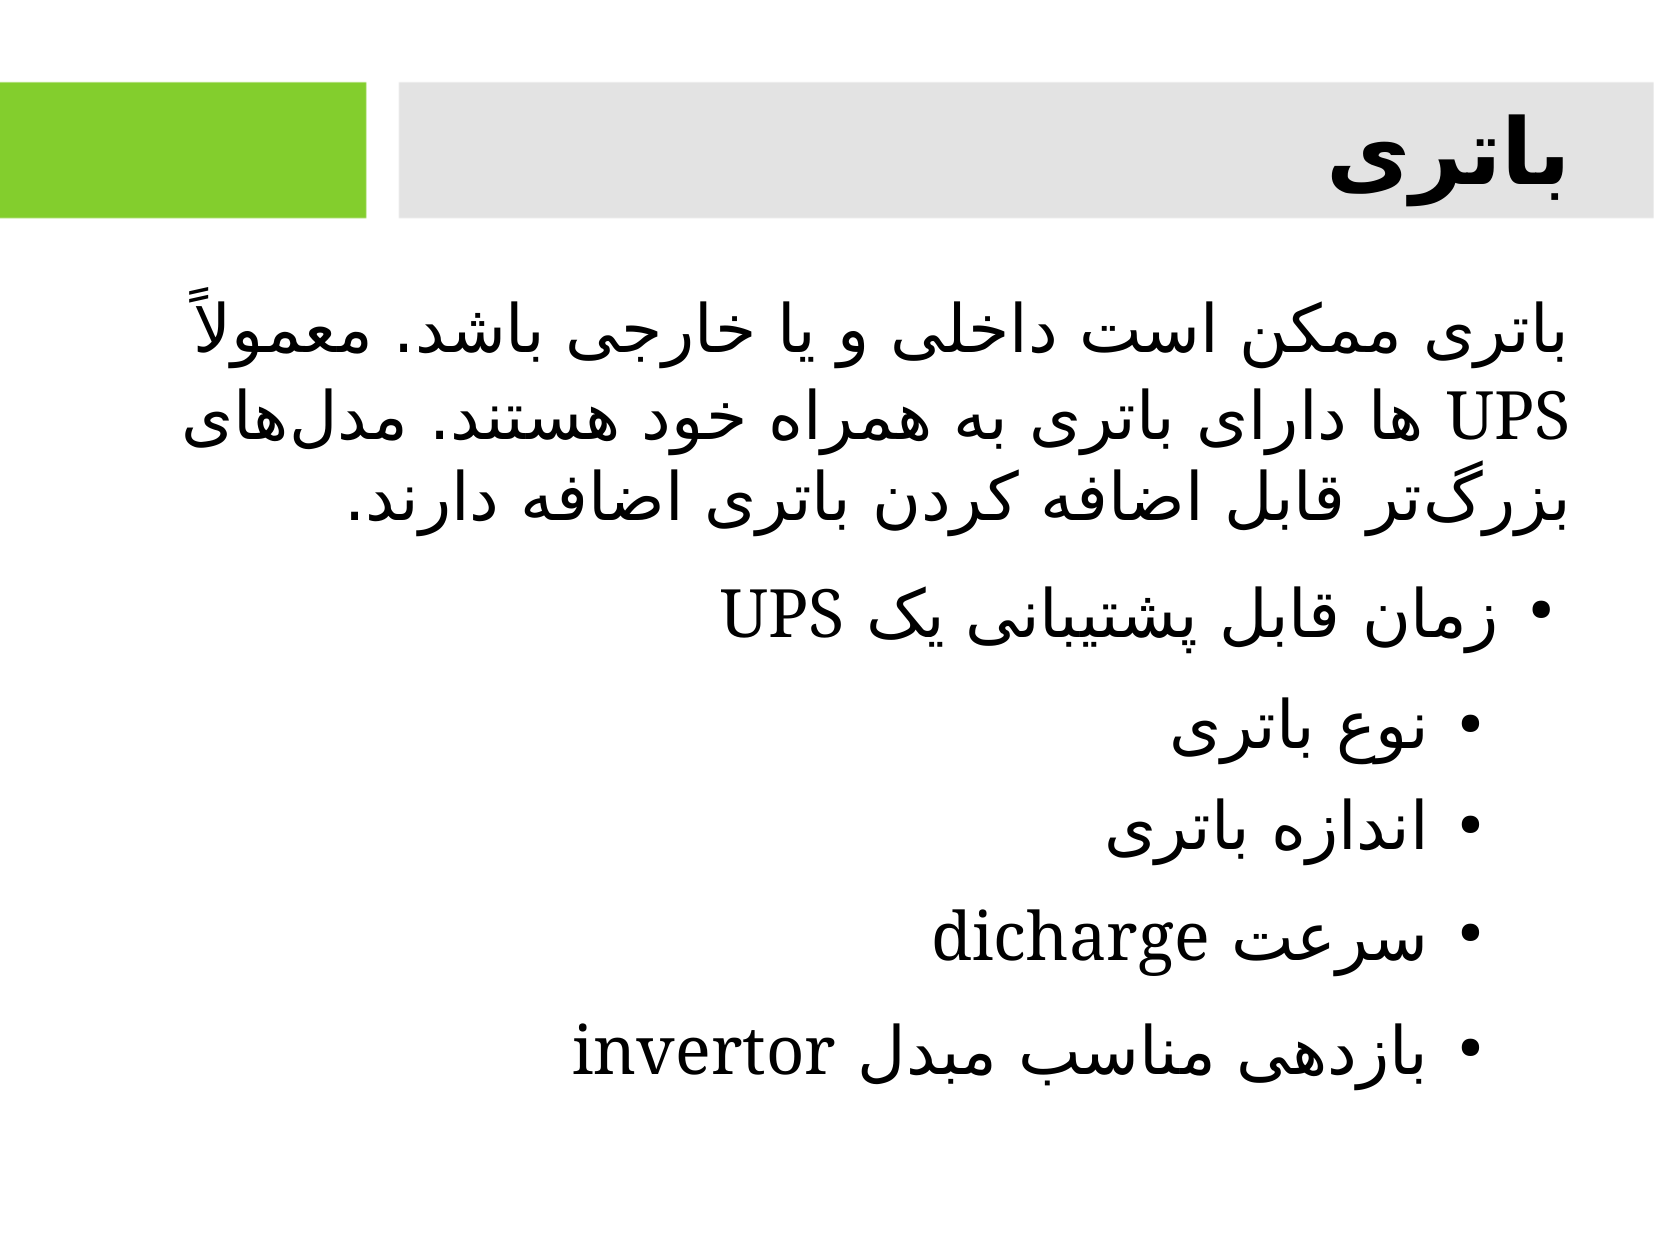

# باتری
باتری ممکن است داخلی و یا خارجی باشد. معمولاً UPS ها دارای باتری به همراه خود هستند. مدل‌های بزرگ‌تر قابل اضافه کردن باتری اضافه دارند.
زمان قابل پشتیبانی یک UPS
نوع باتری
اندازه باتری
سرعت dicharge
بازدهی مناسب مبدل invertor